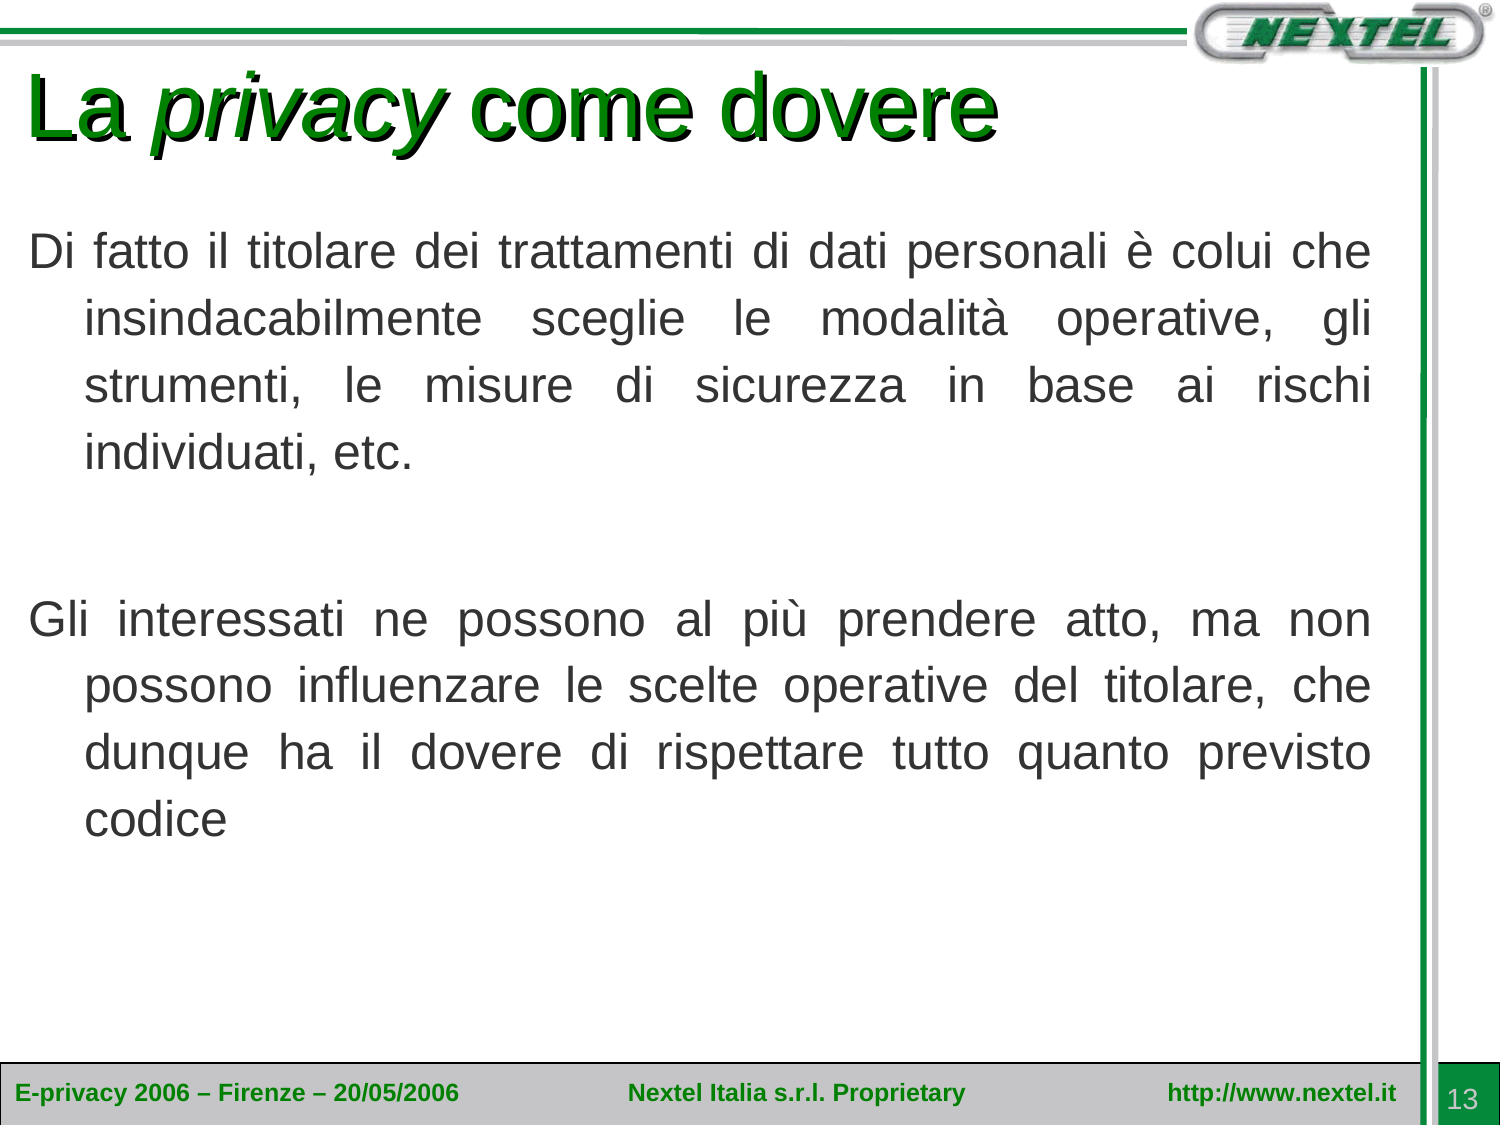

La privacy come dovere
# Di fatto il titolare dei trattamenti di dati personali è colui che insindacabilmente sceglie le modalità operative, gli strumenti, le misure di sicurezza in base ai rischi individuati, etc.
Gli interessati ne possono al più prendere atto, ma non possono influenzare le scelte operative del titolare, che dunque ha il dovere di rispettare tutto quanto previsto codice
13